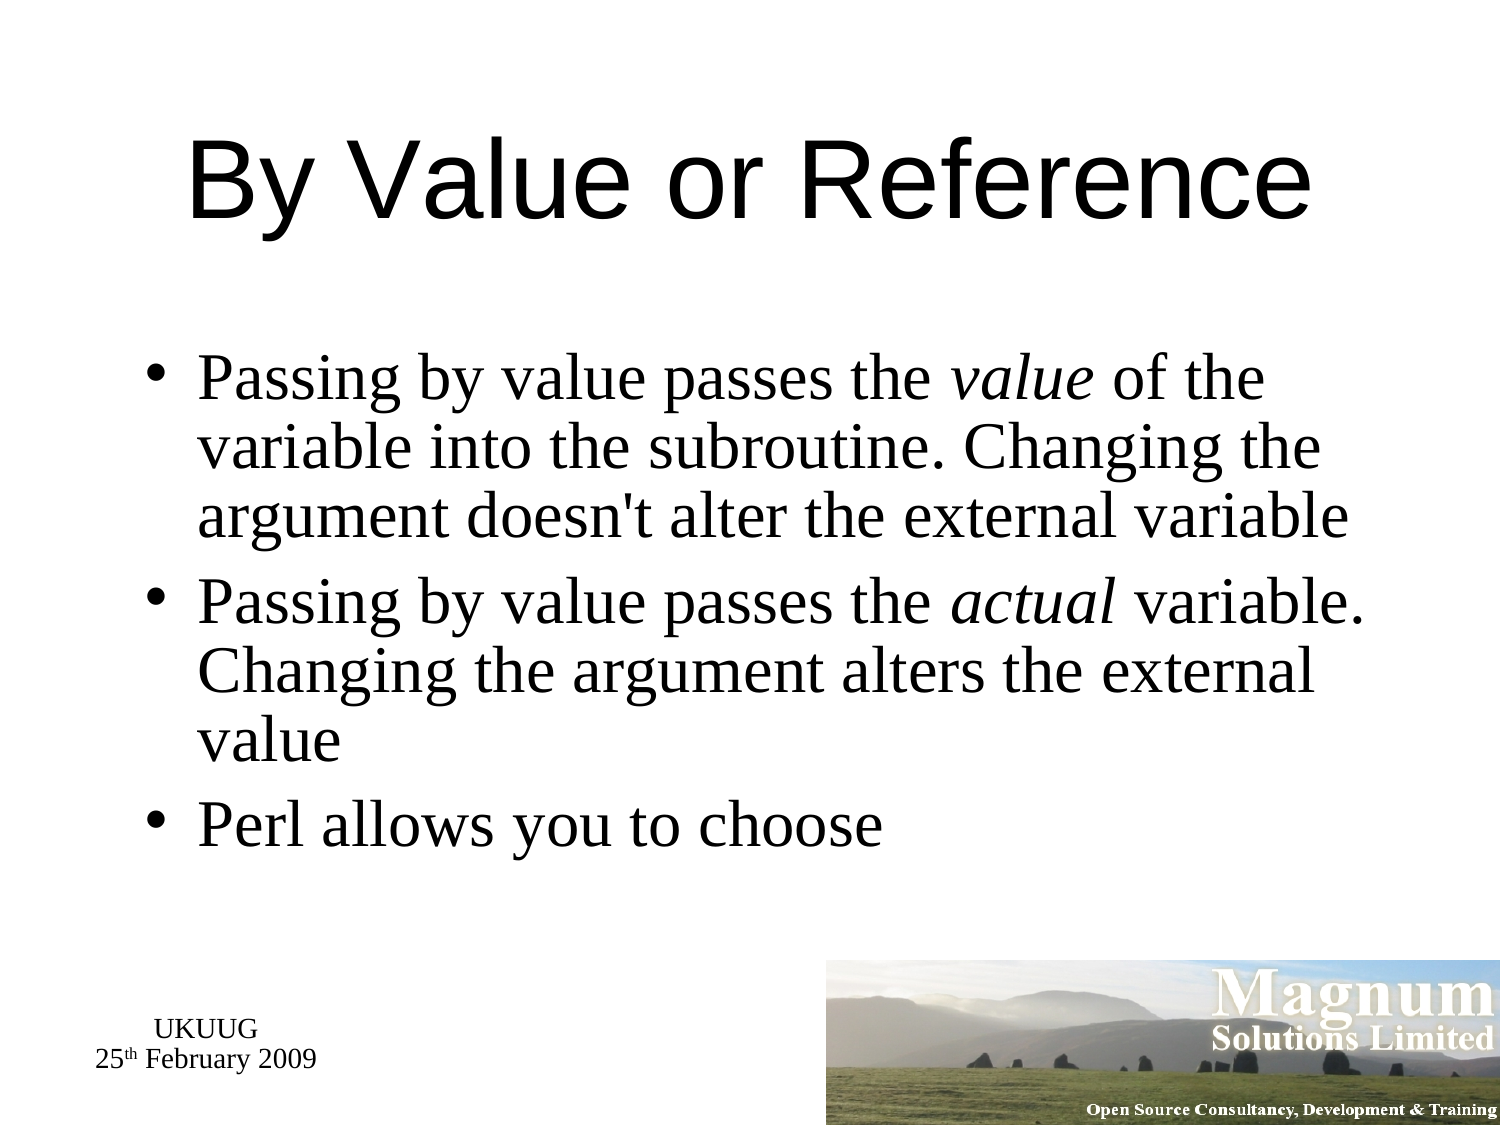

# By Value or Reference
Passing by value passes the value of the variable into the subroutine. Changing the argument doesn't alter the external variable
Passing by value passes the actual variable. Changing the argument alters the external value
Perl allows you to choose
97